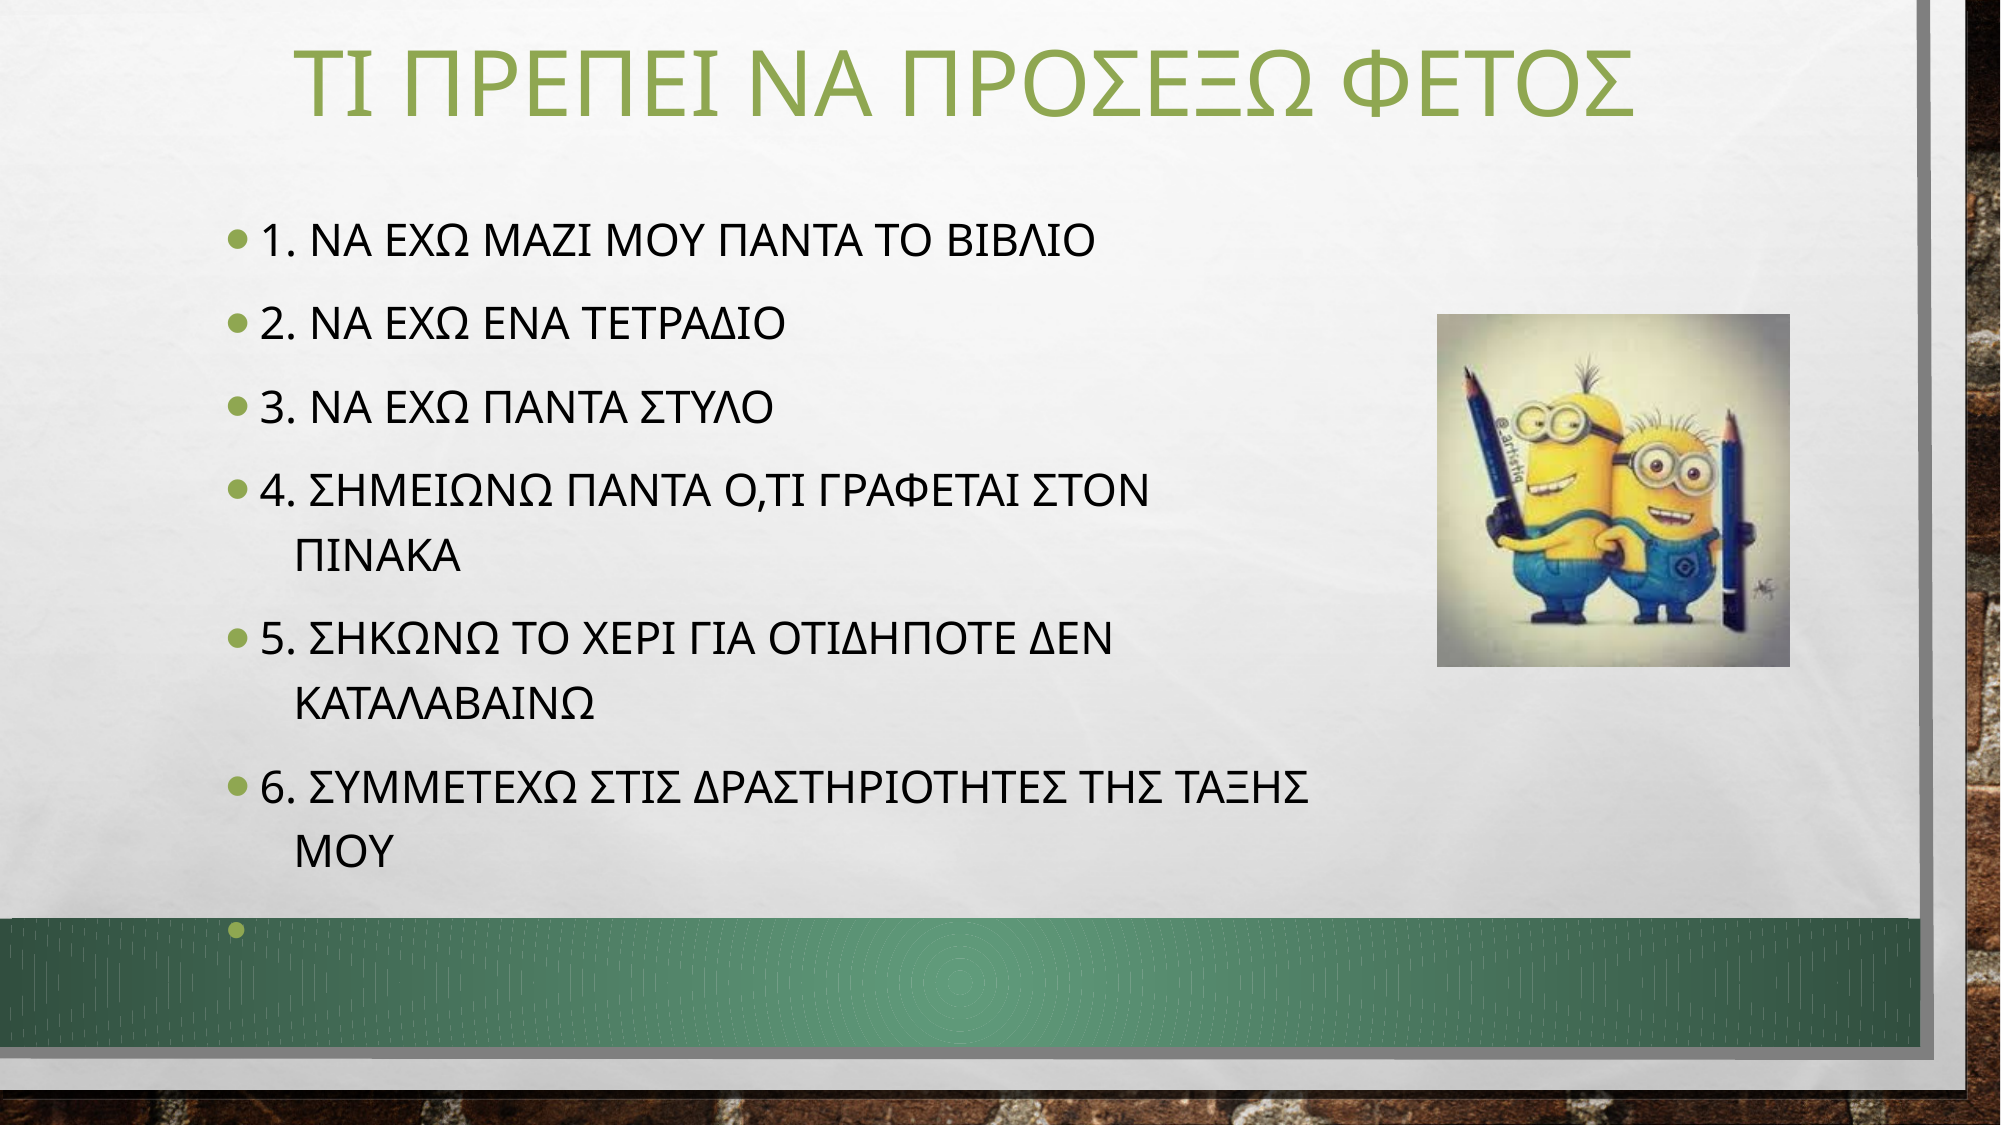

# ΤΙ ΠΡΕΠΕΙ ΝΑ ΠΡΟΣΕΞΩ ΦΕΤΟΣ
1. ΝΑ ΕΧΩ ΜΑΖΙ ΜΟΥ ΠΑΝΤΑ ΤΟ ΒΙΒΛΙΟ
2. ΝΑ ΕΧΩ ΕΝΑ ΤΕΤΡΑΔΙΟ
3. ΝΑ ΕΧΩ ΠΑΝΤΑ ΣΤΥΛΟ
4. ΣΗΜΕΙΩΝΩ ΠΑΝΤΑ Ο,ΤΙ ΓΡΑΦΕΤΑΙ ΣΤΟΝ ΠΙΝΑΚΑ
5. ΣΗΚΩΝΩ ΤΟ ΧΕΡΙ ΓΙΑ ΟΤΙΔΗΠΟΤΕ ΔΕΝ ΚΑΤΑΛΑΒΑΙΝΩ
6. ΣΥΜΜΕΤΕΧΩ ΣΤΙΣ ΔΡΑΣΤΗΡΙΟΤΗΤΕΣ ΤΗΣ ΤΑΞΗΣ ΜΟΥ